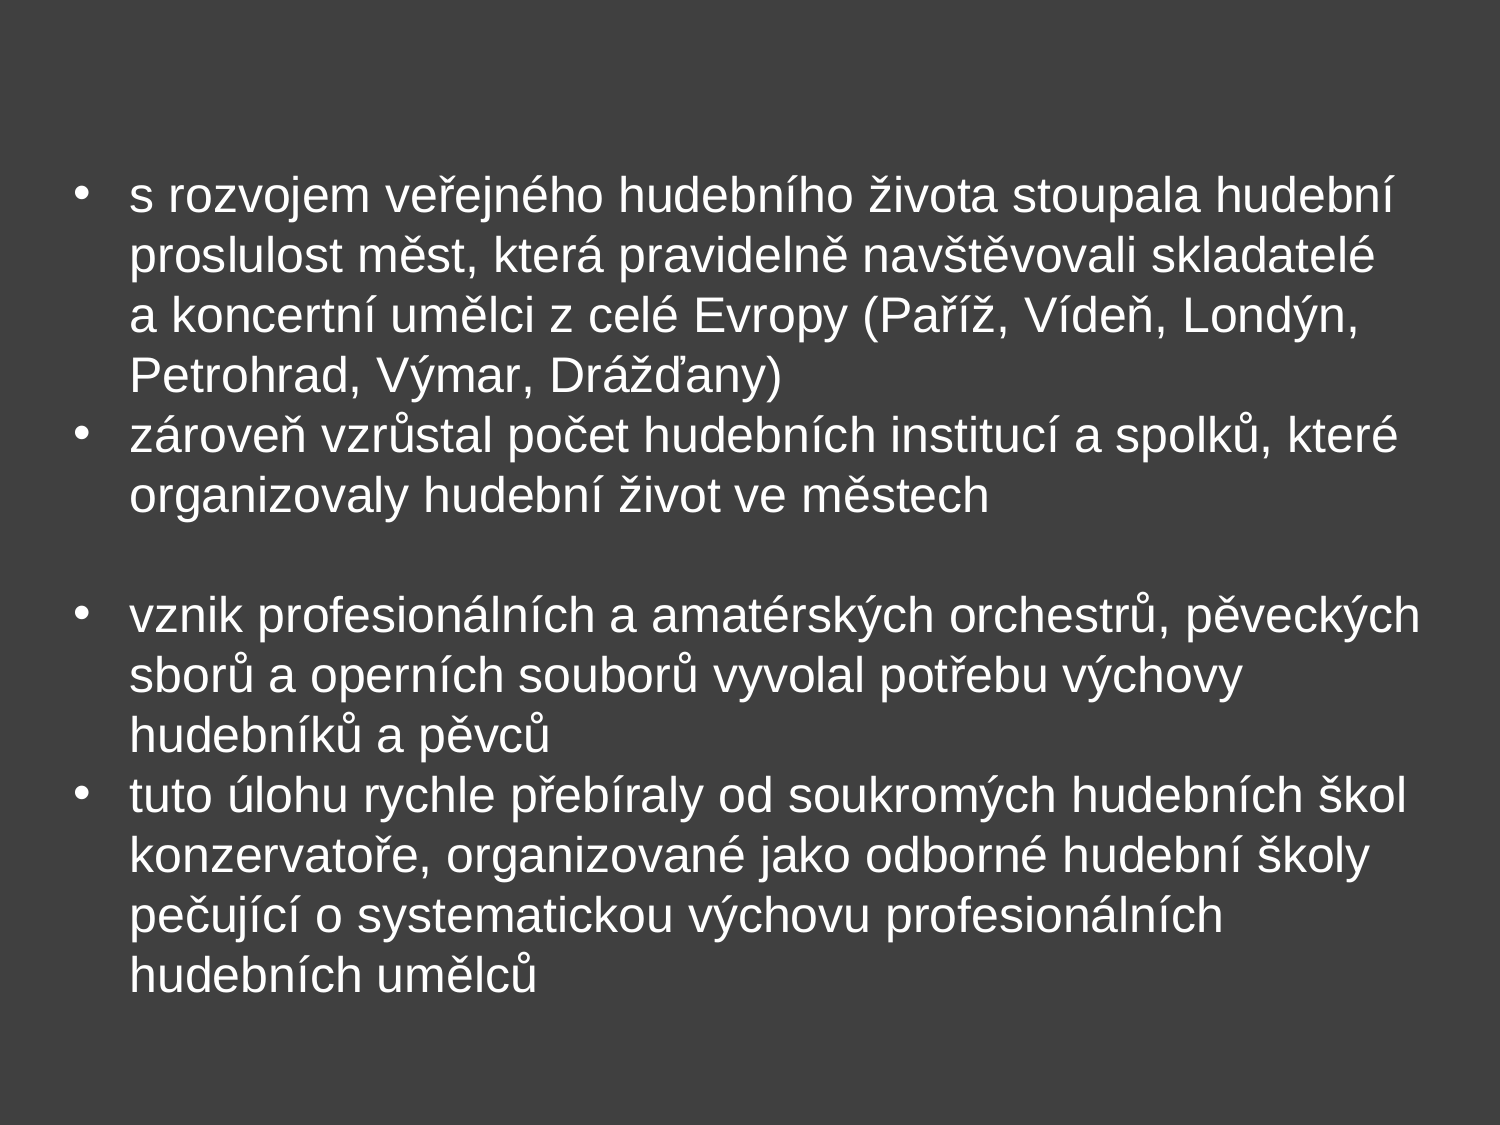

# s rozvojem veřejného hudebního života stoupala hudební proslulost měst, která pravidelně navštěvovali skladatelé a koncertní umělci z celé Evropy (Paříž, Vídeň, Londýn, Petrohrad, Výmar, Drážďany)
zároveň vzrůstal počet hudebních institucí a spolků, které organizovaly hudební život ve městech
vznik profesionálních a amatérských orchestrů, pěveckých sborů a operních souborů vyvolal potřebu výchovy hudebníků a pěvců
tuto úlohu rychle přebíraly od soukromých hudebních škol konzervatoře, organizované jako odborné hudební školy pečující o systematickou výchovu profesionálních hudebních umělců